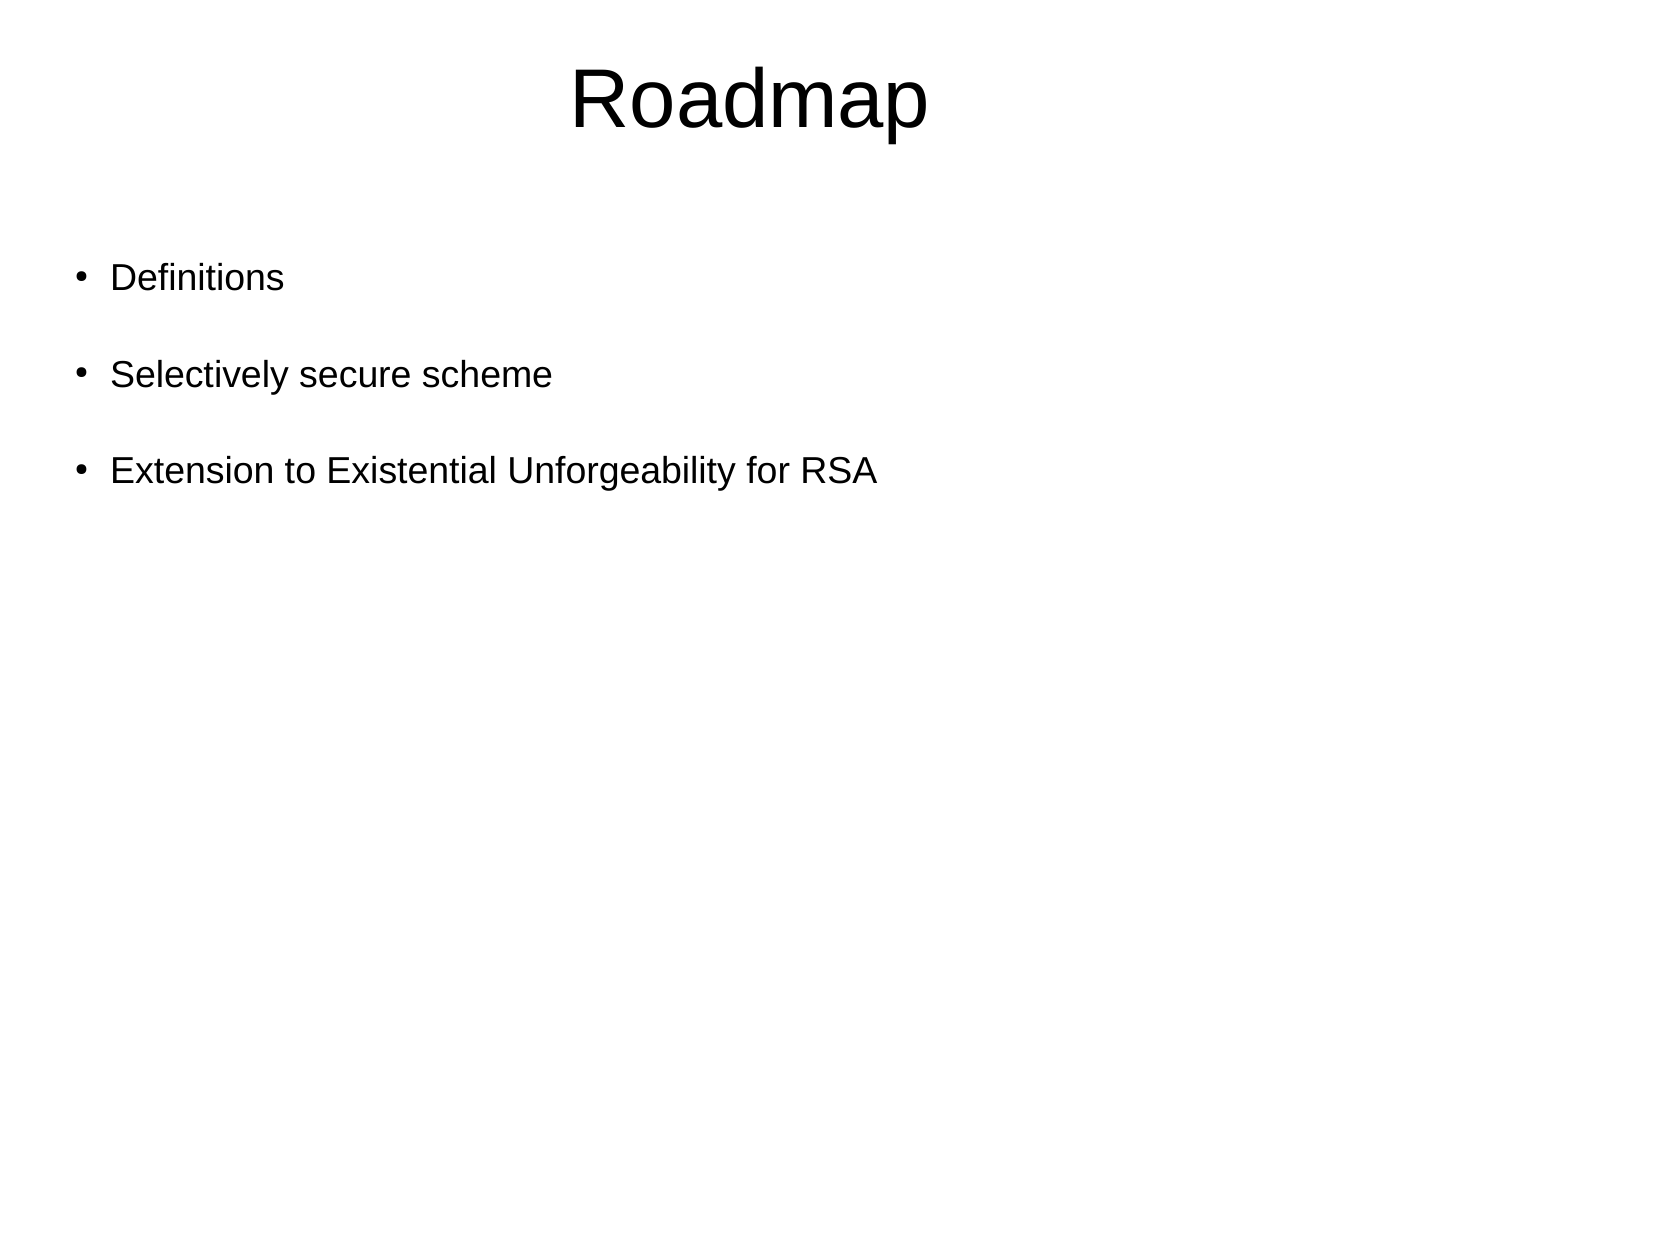

Roadmap
Definitions
Selectively secure scheme
Extension to Existential Unforgeability for RSA